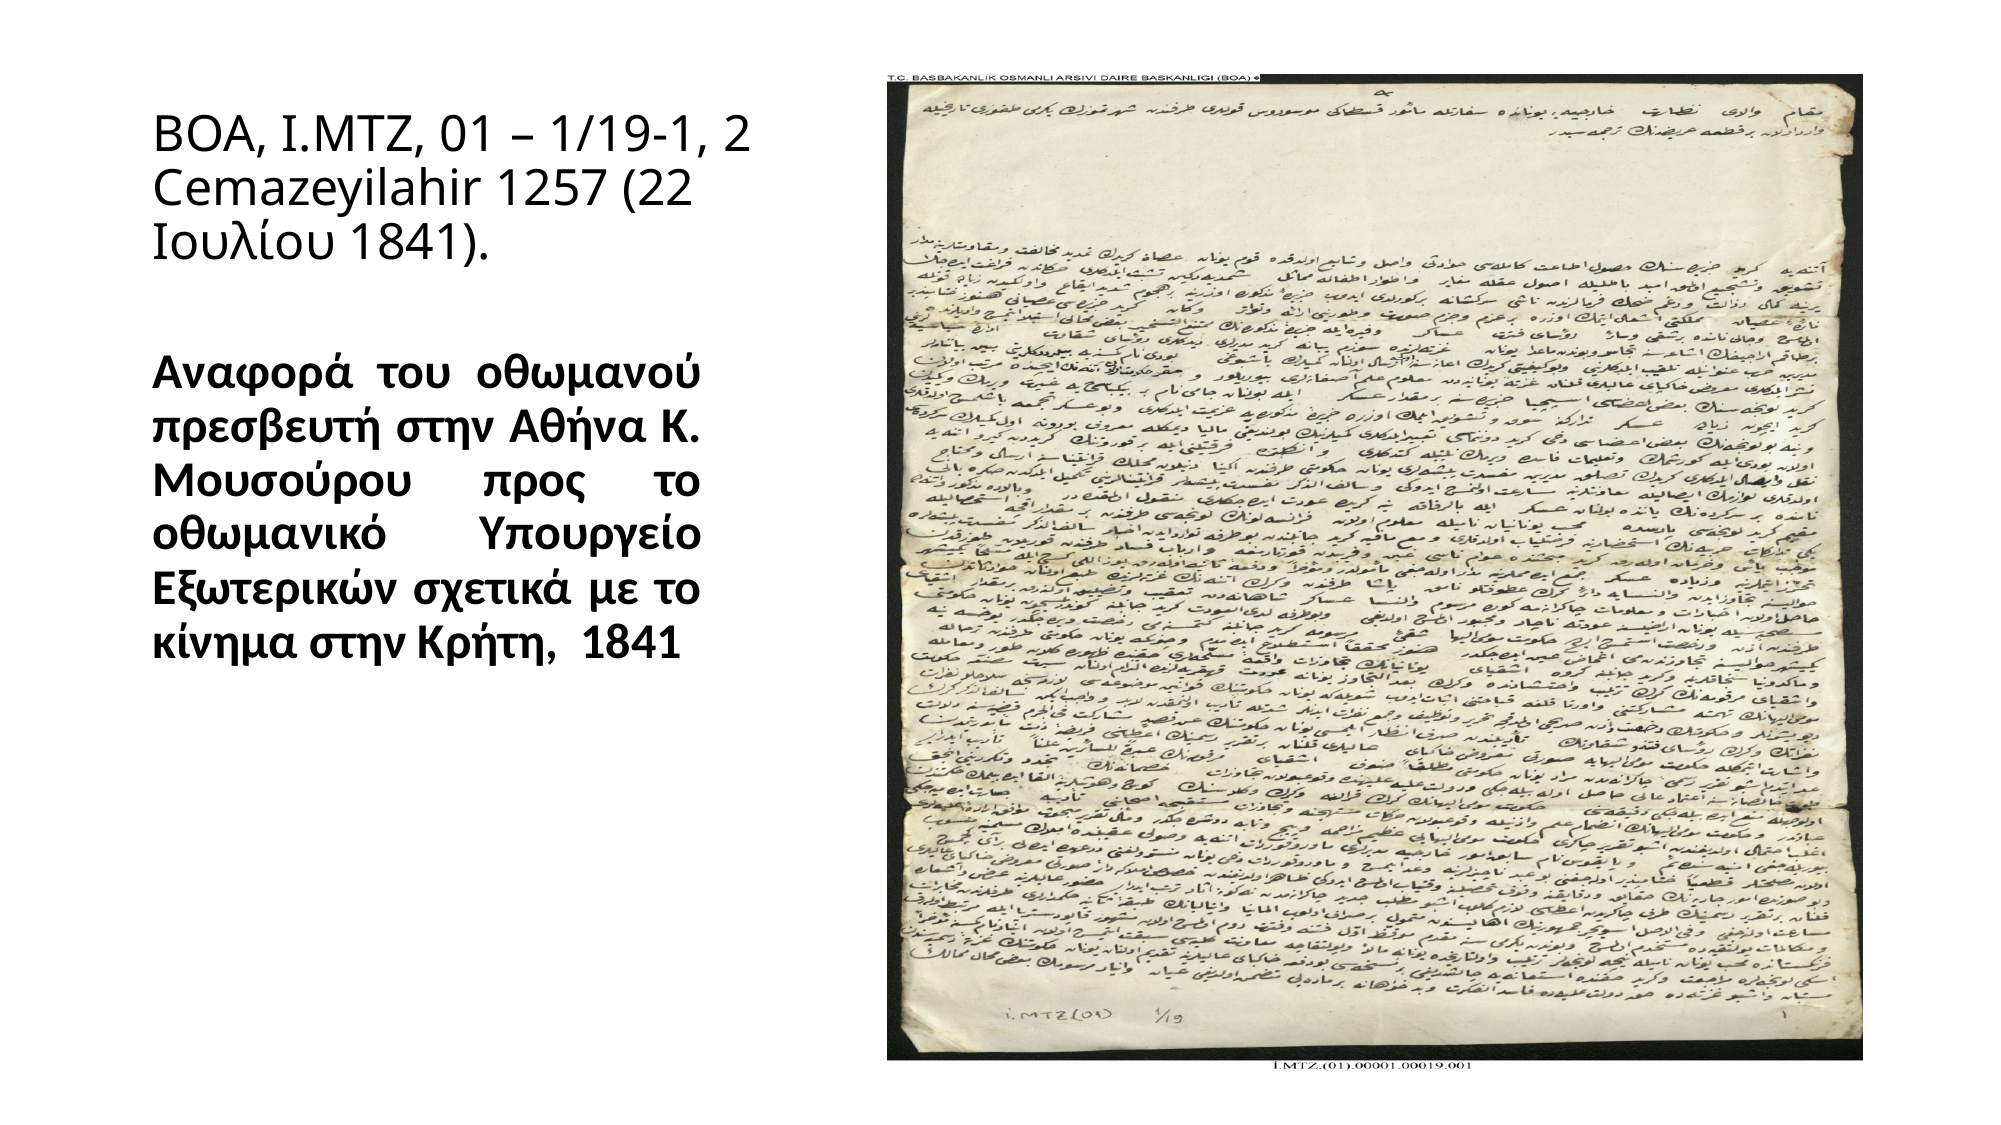

# ΒΟΑ, I.MTZ, 01 – 1/19-1, 2 Cemazeyilahir 1257 (22 Ιουλίου 1841).
Αναφορά του οθωμανού πρεσβευτή στην Αθήνα Κ. Μουσούρου προς το οθωμανικό Υπουργείο Εξωτερικών σχετικά με το κίνημα στην Κρήτη, 1841